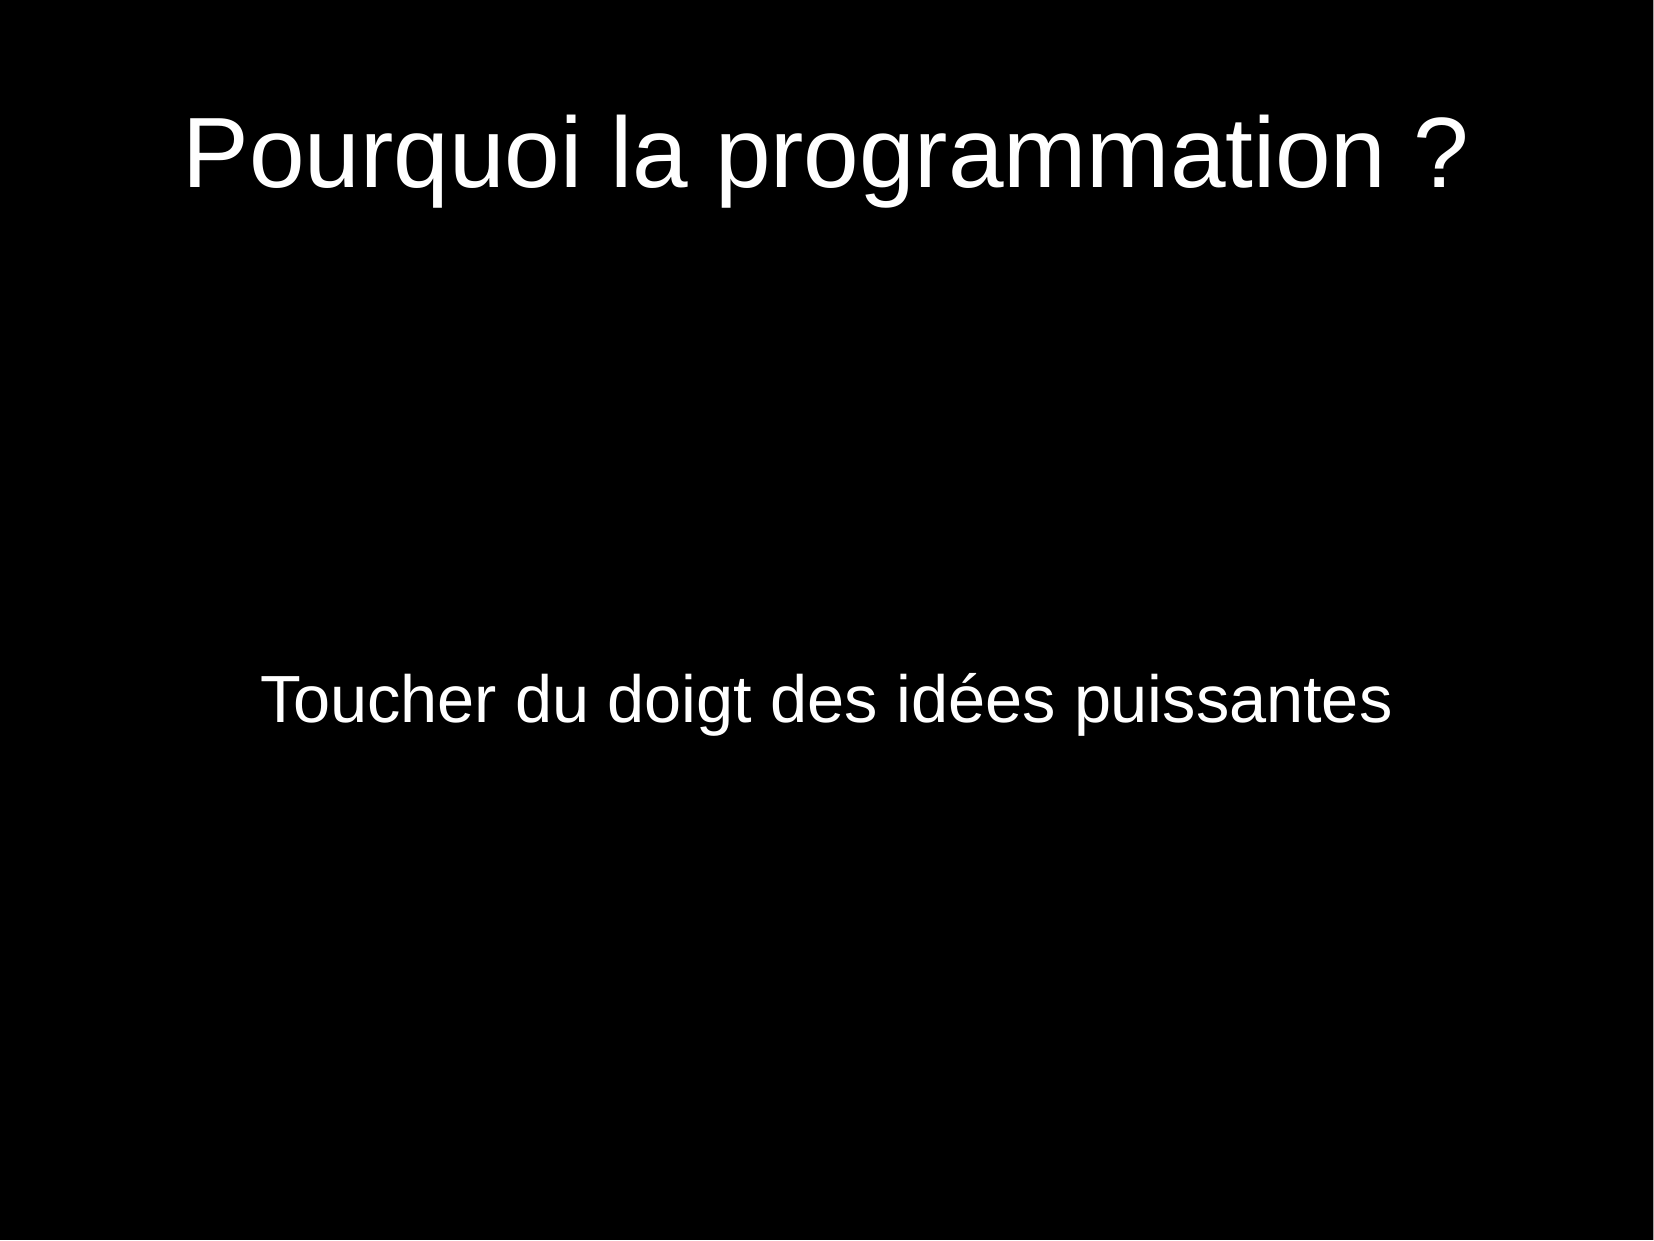

Pourquoi la programmation ?
# Toucher du doigt des idées puissantes